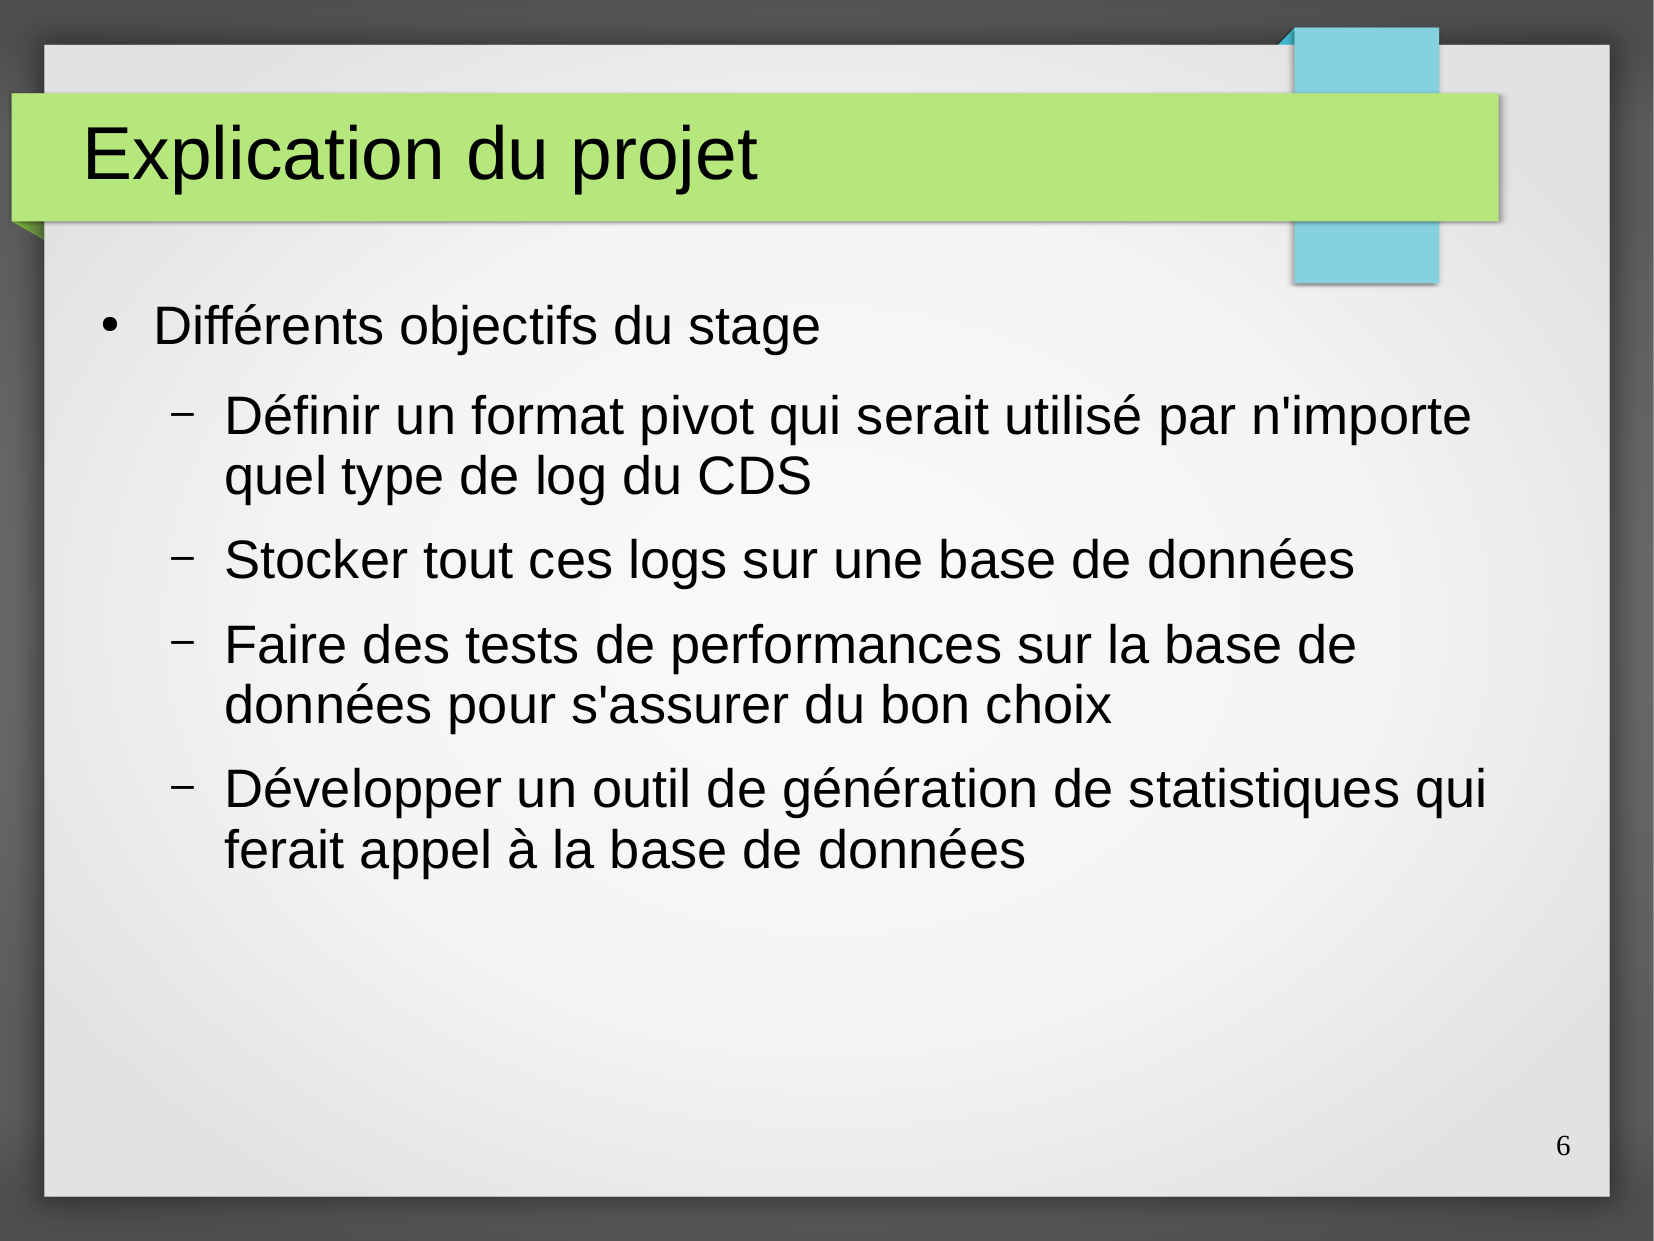

# Explication du projet
Différents objectifs du stage
Définir un format pivot qui serait utilisé par n'importe quel type de log du CDS
Stocker tout ces logs sur une base de données
Faire des tests de performances sur la base de données pour s'assurer du bon choix
Développer un outil de génération de statistiques qui ferait appel à la base de données
6